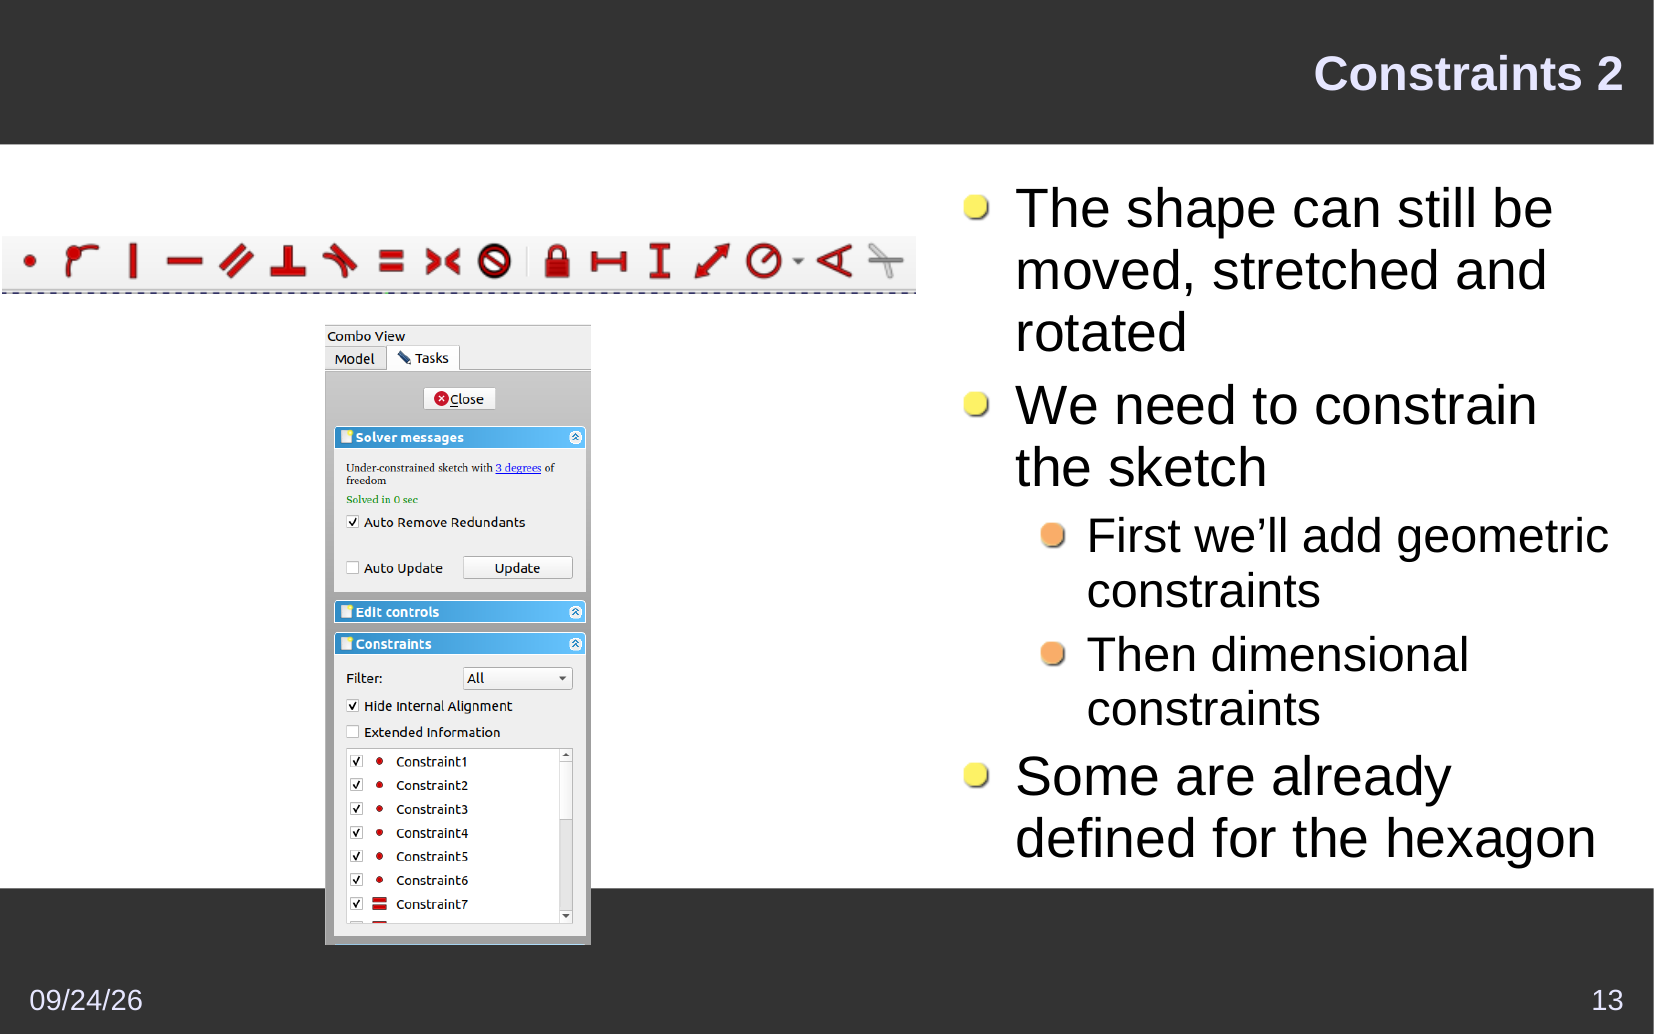

# Constraints 2
The shape can still be moved, stretched and rotated
We need to constrain the sketch
First we’ll add geometric constraints
Then dimensional constraints
Some are already defined for the hexagon
13